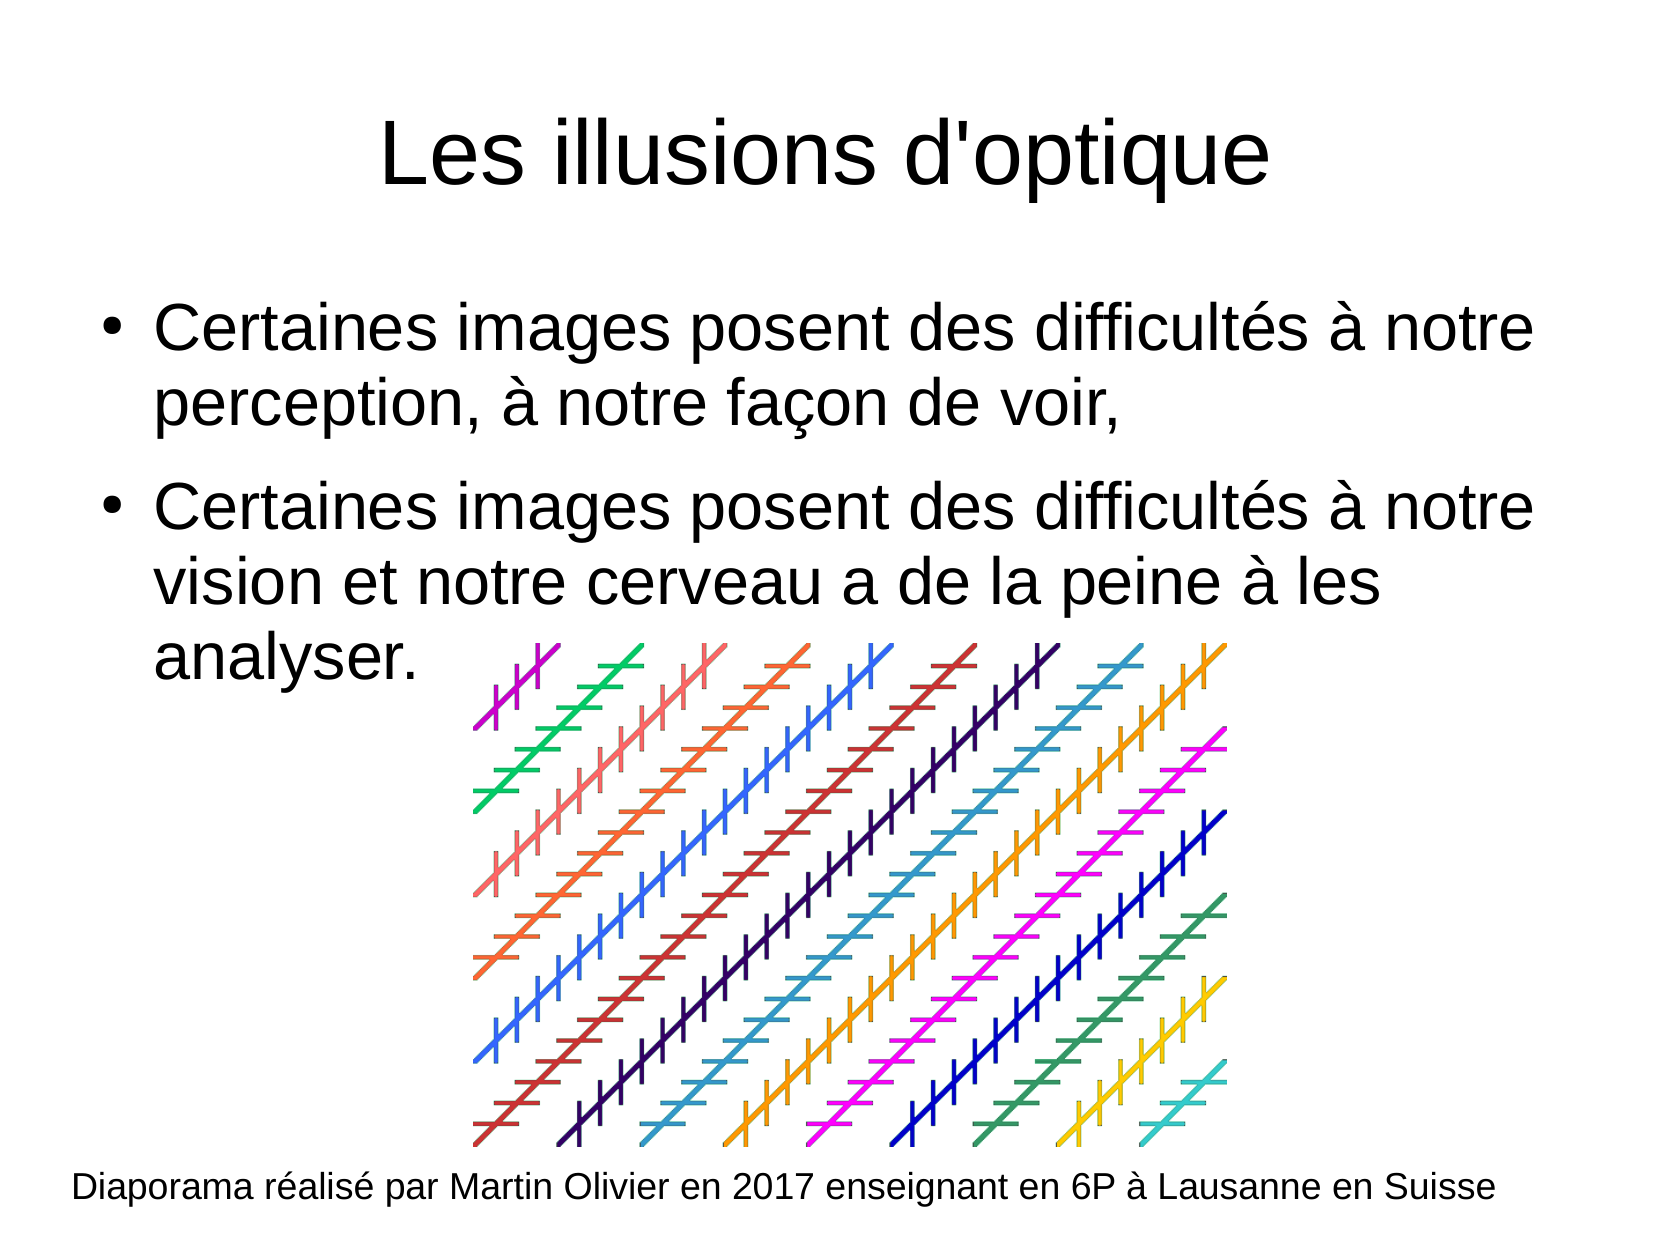

# Les illusions d'optique
Certaines images posent des difficultés à notre perception, à notre façon de voir,
Certaines images posent des difficultés à notre vision et notre cerveau a de la peine à les analyser.
Diaporama réalisé par Martin Olivier en 2017 enseignant en 6P à Lausanne en Suisse